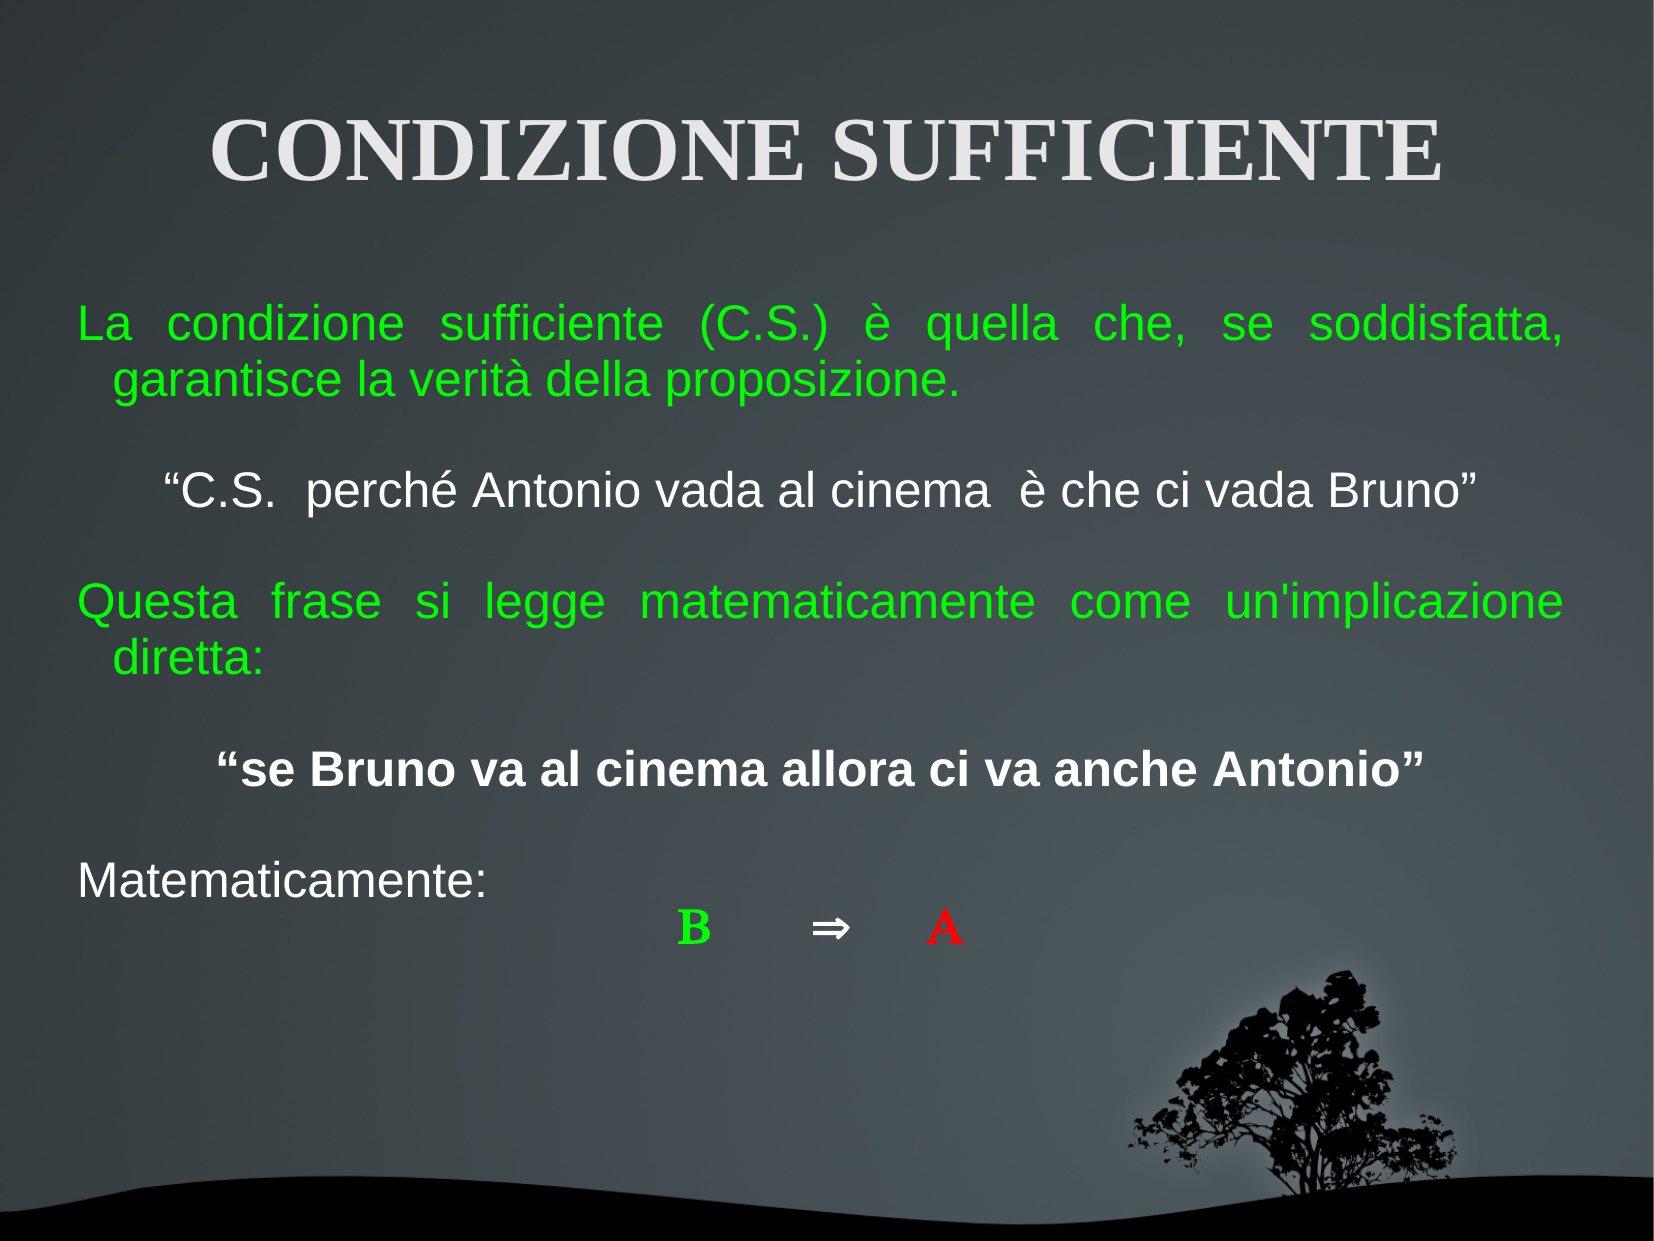

# CONDIZIONE SUFFICIENTE
La condizione sufficiente (C.S.) è quella che, se soddisfatta, garantisce la verità della proposizione.
“C.S. perché Antonio vada al cinema è che ci vada Bruno”
Questa frase si legge matematicamente come un'implicazione diretta:
“se Bruno va al cinema allora ci va anche Antonio”
Matematicamente:
B  A